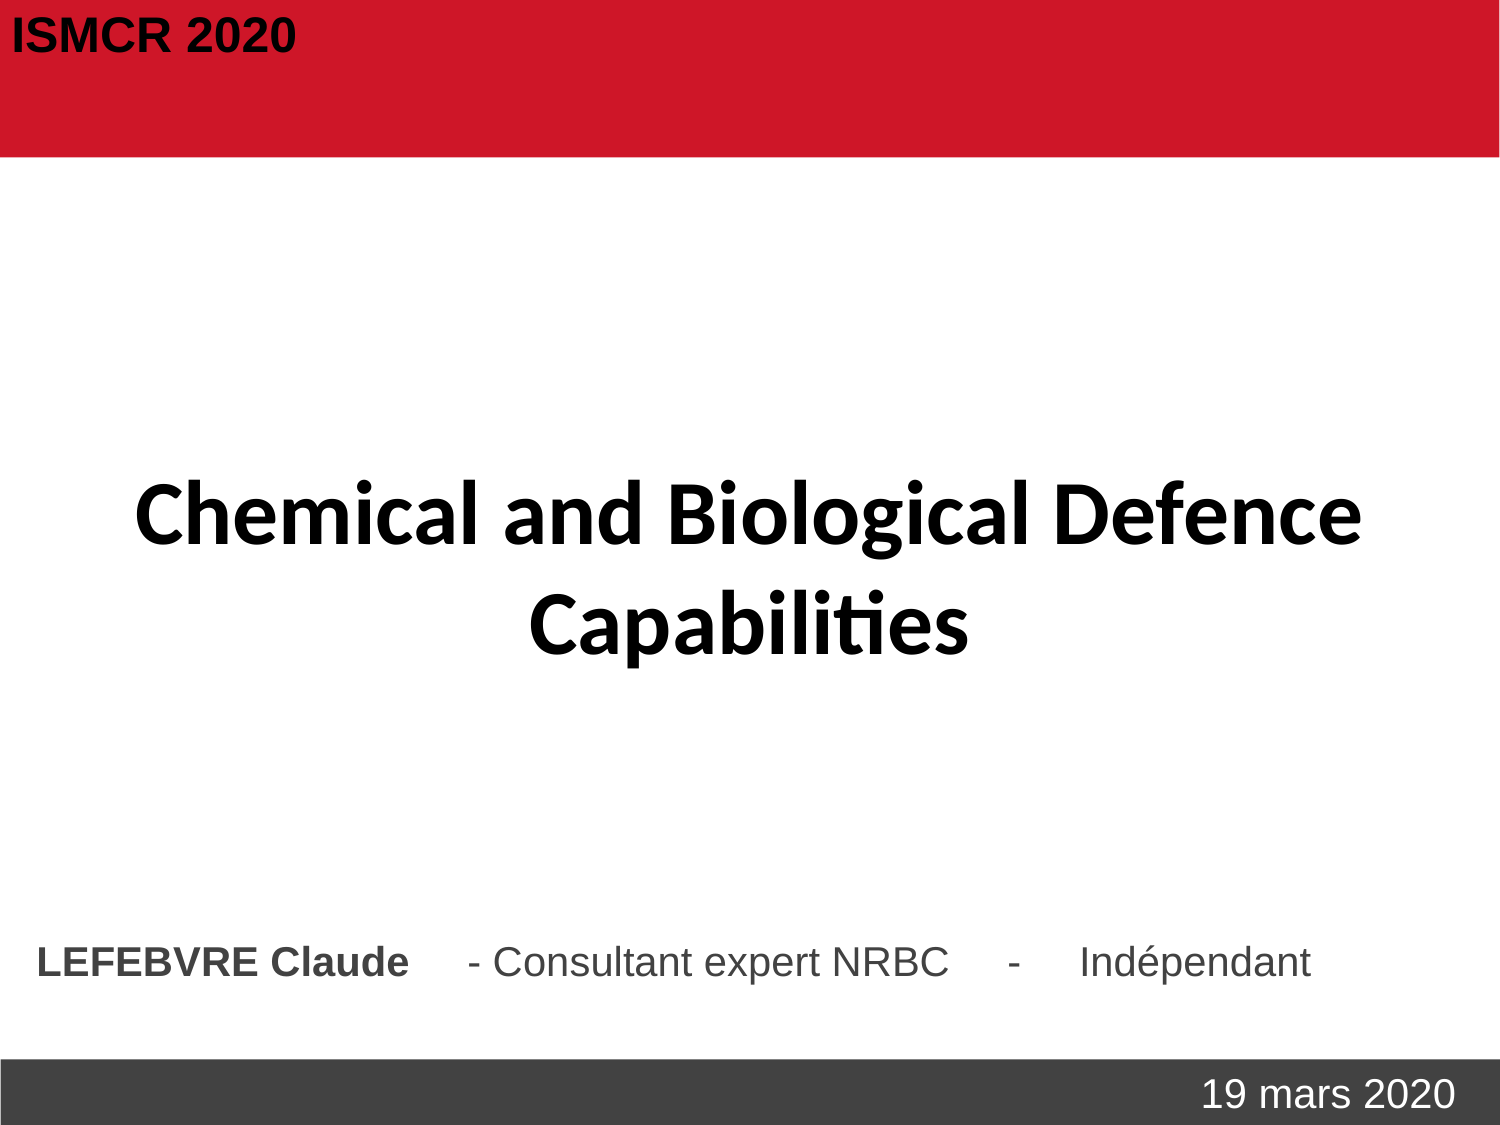

ISMCR 2020
Chemical and Biological Defence Capabilities
LEFEBVRE Claude - Consultant expert NRBC - Indépendant
19 mars 2020